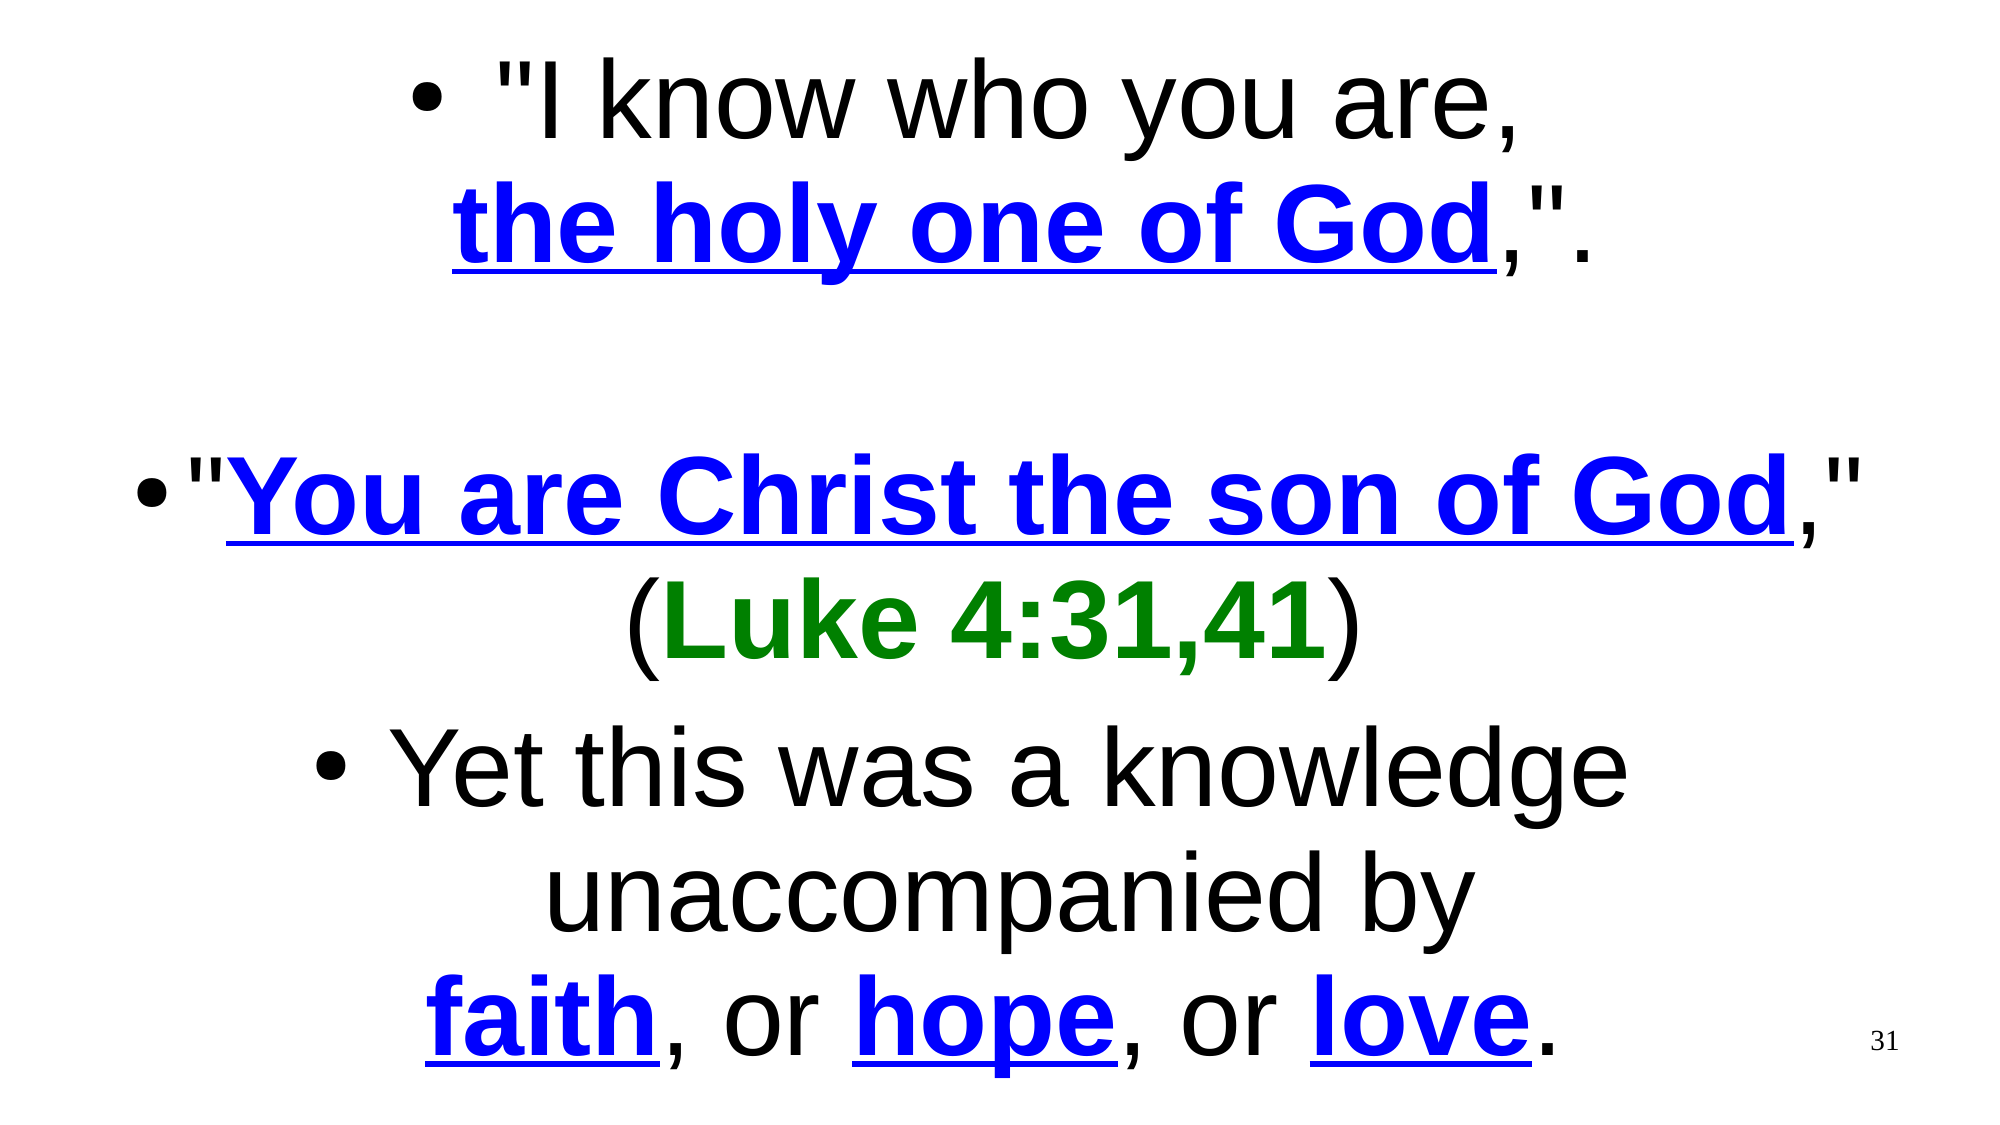

# "I know who you are, the holy one of God,".
"You are Christ the son of God,"
(Luke 4:31,41)
Yet this was a knowledge
unaccompanied by
faith, or hope, or love.
31